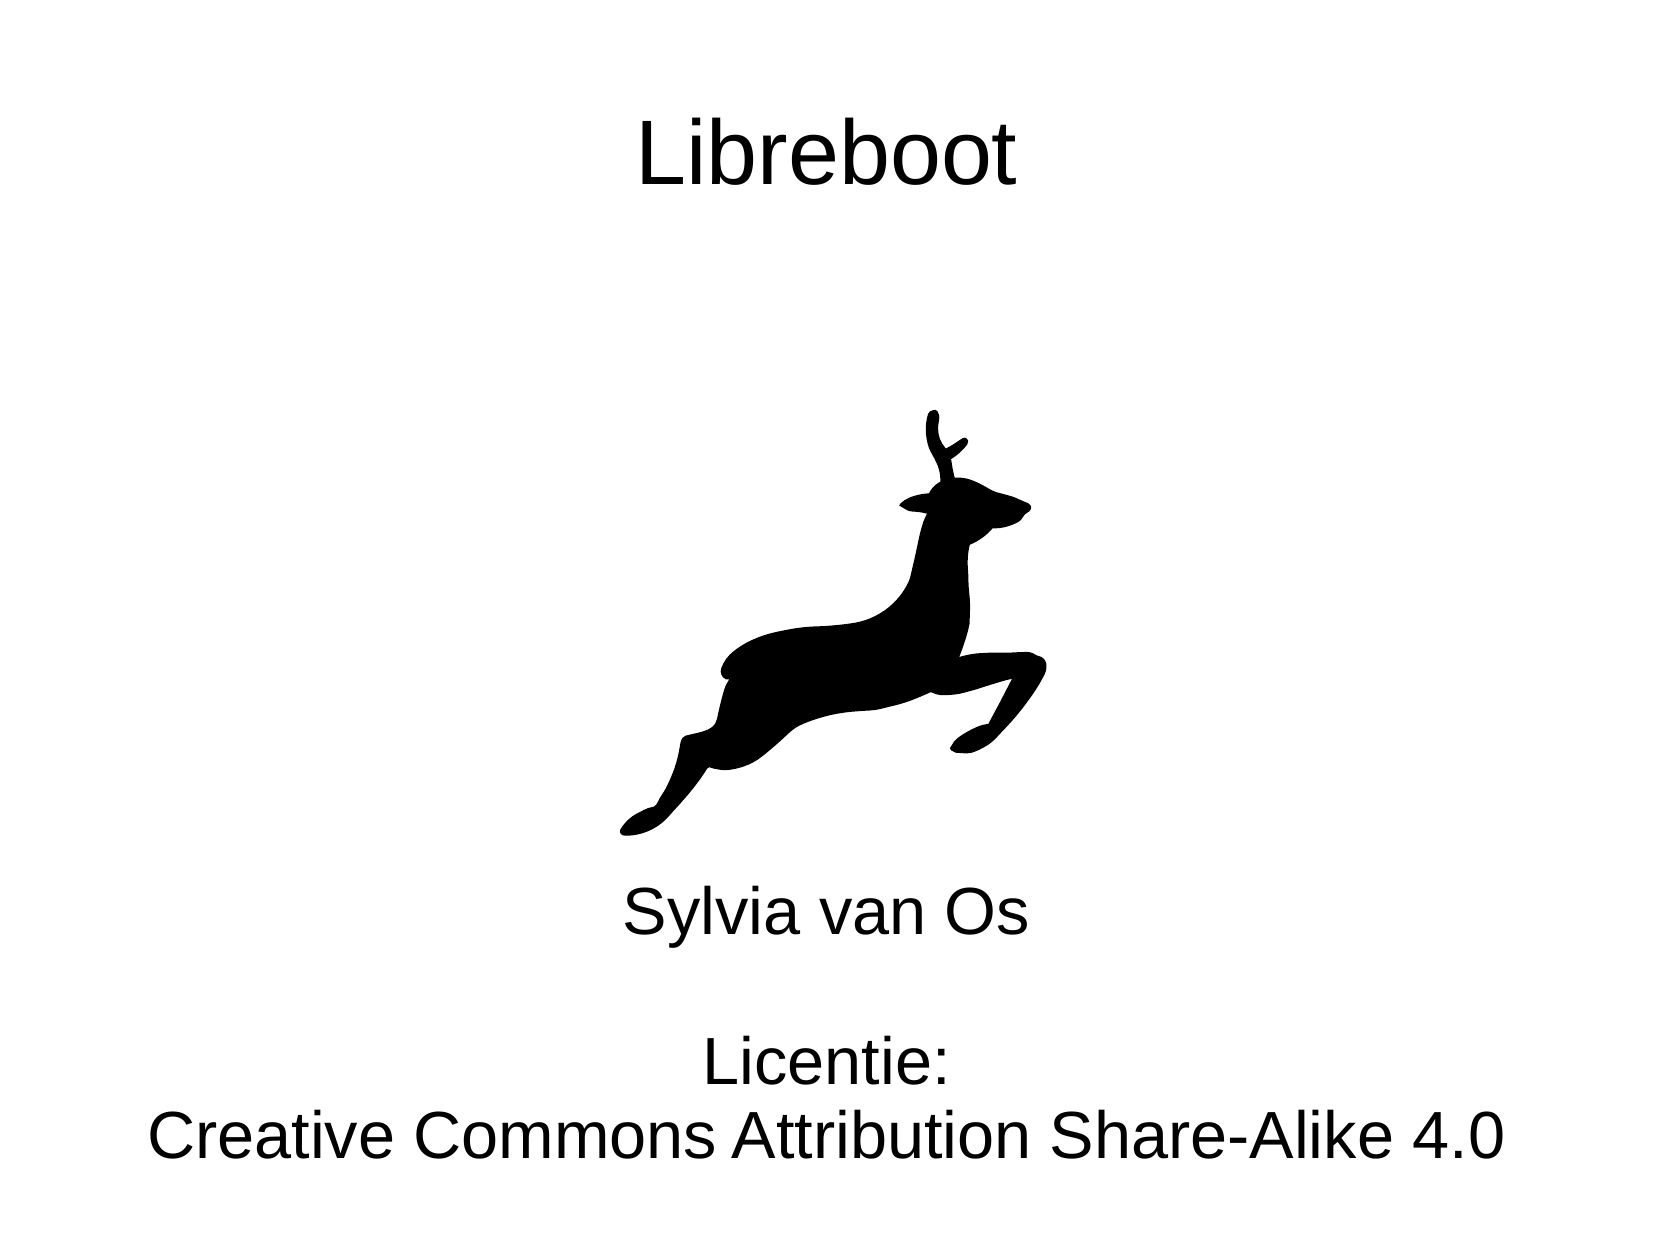

# Libreboot
Sylvia van Os
Licentie:
Creative Commons Attribution Share-Alike 4.0